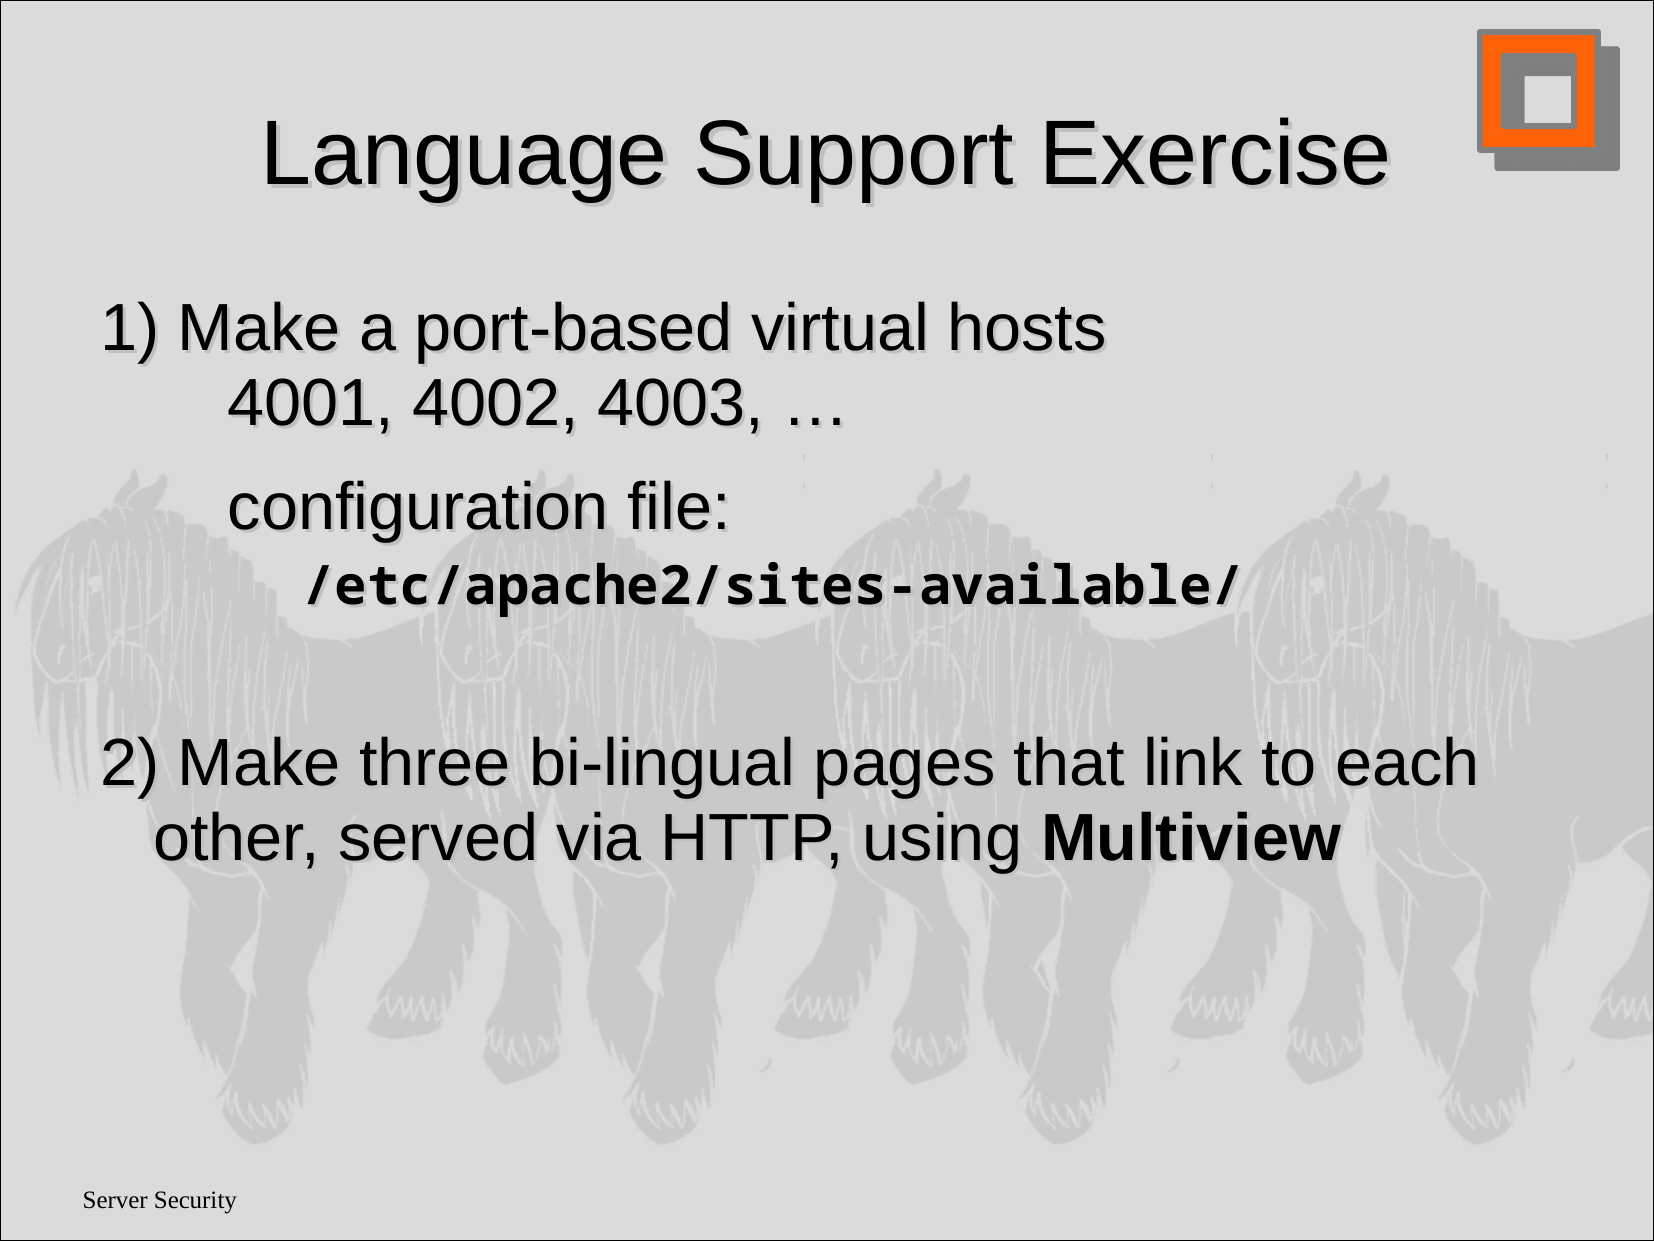

# Language Support Exercise
1) Make a port-based virtual hosts
 	4001, 4002, 4003, …
 	configuration file:
 		/etc/apache2/sites-available/
2) Make three bi-lingual pages that link to each other, served via HTTP, using Multiview